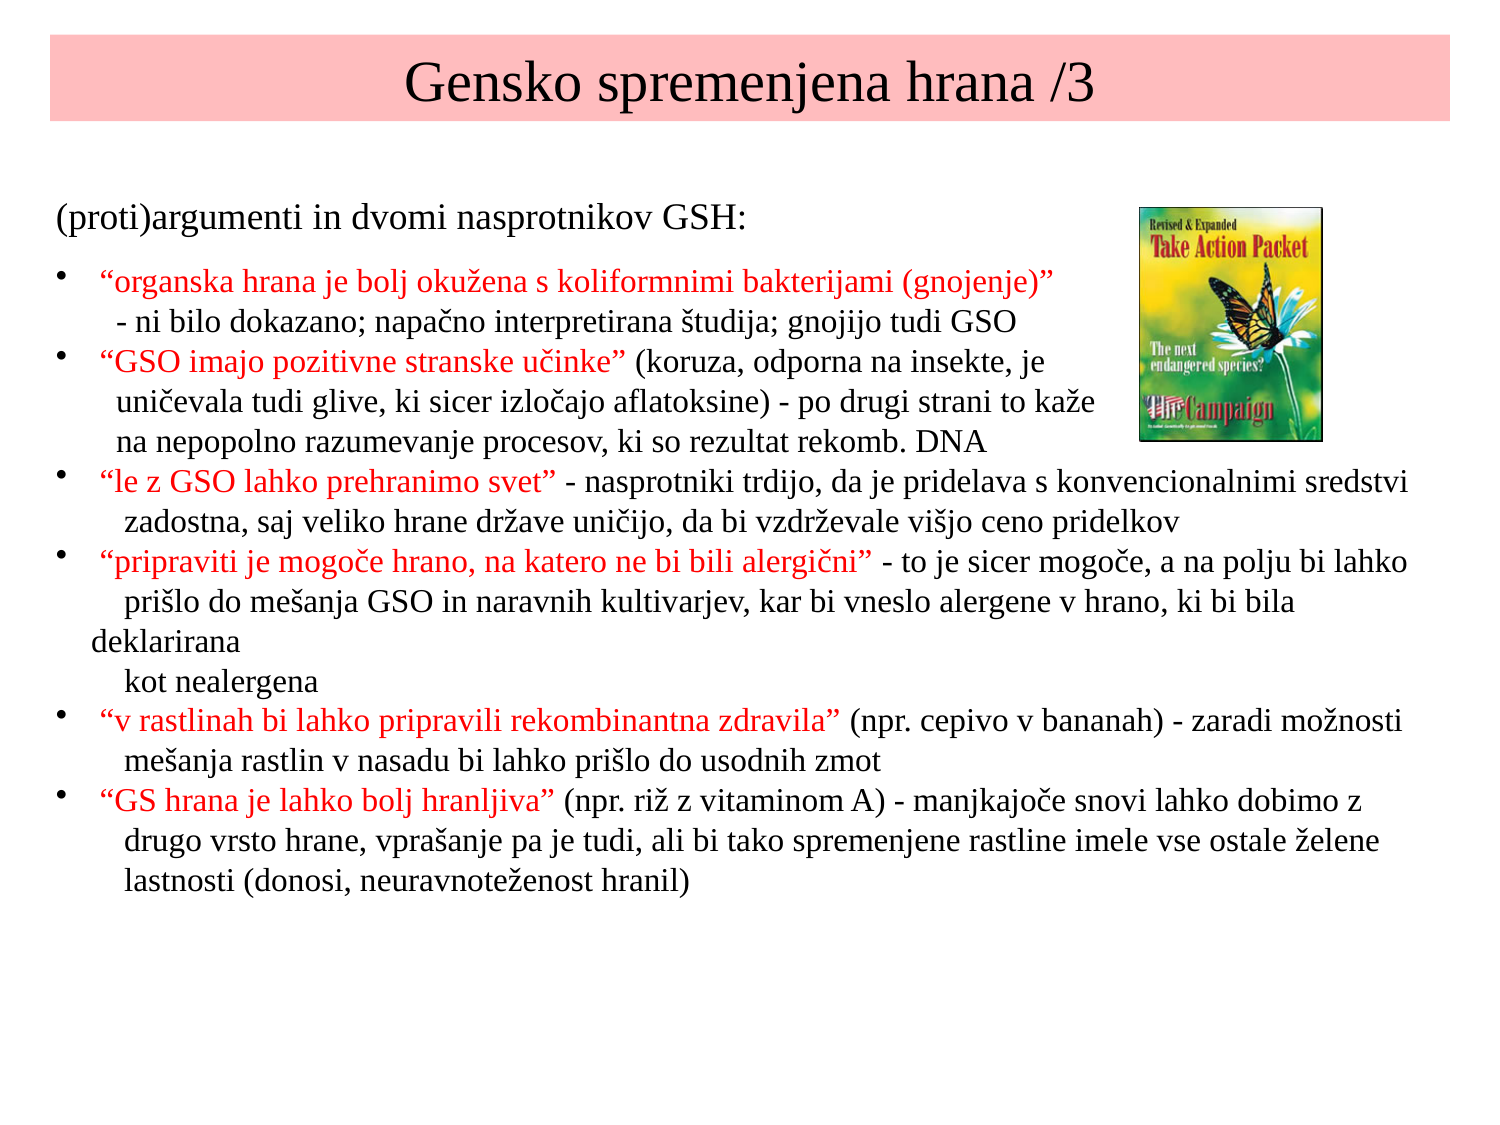

Gensko spremenjena hrana /3
(proti)argumenti in dvomi nasprotnikov GSH:
 “organska hrana je bolj okužena s koliformnimi bakterijami (gnojenje)”
 - ni bilo dokazano; napačno interpretirana študija; gnojijo tudi GSO
 “GSO imajo pozitivne stranske učinke” (koruza, odporna na insekte, je
 uničevala tudi glive, ki sicer izločajo aflatoksine) - po drugi strani to kaže
 na nepopolno razumevanje procesov, ki so rezultat rekomb. DNA
 “le z GSO lahko prehranimo svet” - nasprotniki trdijo, da je pridelava s konvencionalnimi sredstvi
 zadostna, saj veliko hrane države uničijo, da bi vzdrževale višjo ceno pridelkov
 “pripraviti je mogoče hrano, na katero ne bi bili alergični” - to je sicer mogoče, a na polju bi lahko
 prišlo do mešanja GSO in naravnih kultivarjev, kar bi vneslo alergene v hrano, ki bi bila deklarirana
 kot nealergena
 “v rastlinah bi lahko pripravili rekombinantna zdravila” (npr. cepivo v bananah) - zaradi možnosti
 mešanja rastlin v nasadu bi lahko prišlo do usodnih zmot
 “GS hrana je lahko bolj hranljiva” (npr. riž z vitaminom A) - manjkajoče snovi lahko dobimo z
 drugo vrsto hrane, vprašanje pa je tudi, ali bi tako spremenjene rastline imele vse ostale želene
 lastnosti (donosi, neuravnoteženost hranil)